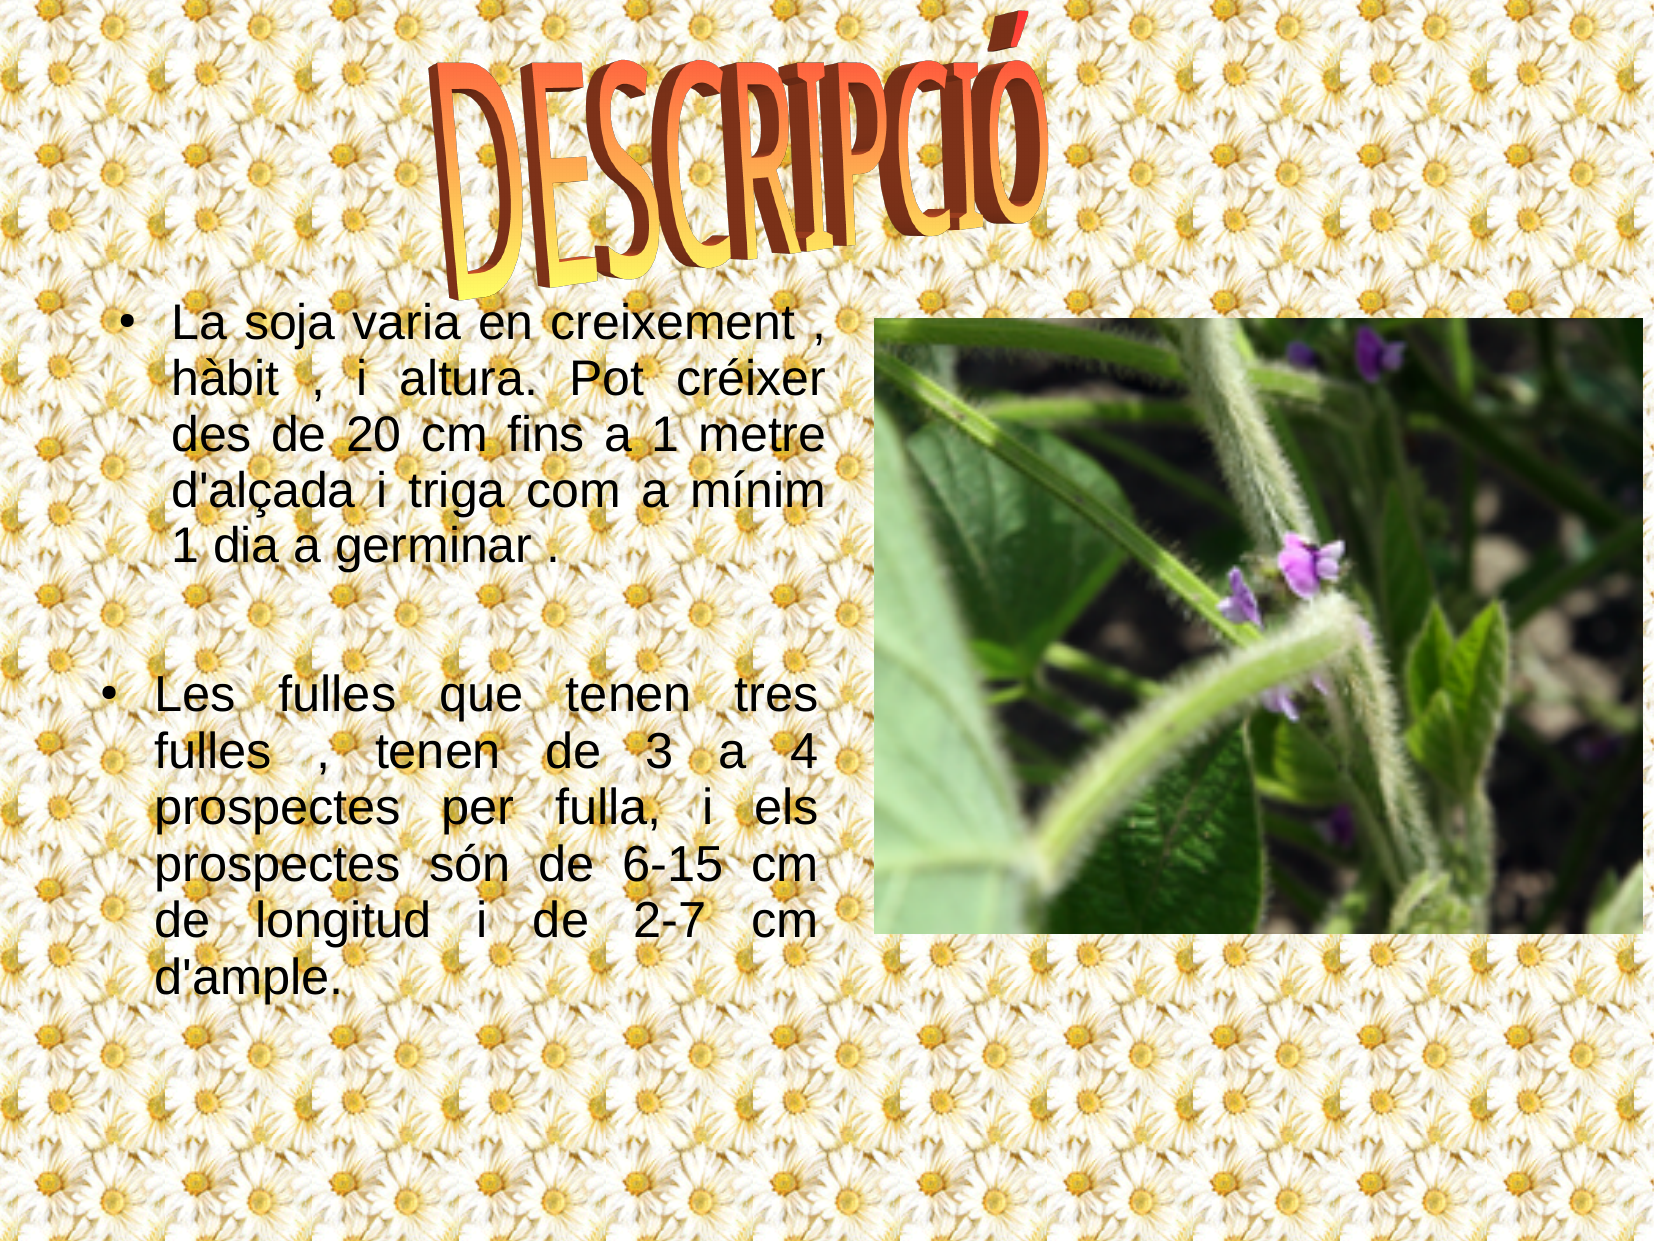

DESCRIPCIÓ
#
La soja varia en creixement , hàbit , i altura. Pot créixer des de 20 cm fins a 1 metre d'alçada i triga com a mínim 1 dia a germinar .
Les fulles que tenen tres fulles , tenen de 3 a 4 prospectes per fulla, i els prospectes són de 6-15 cm de longitud i de 2-7 cm d'ample.